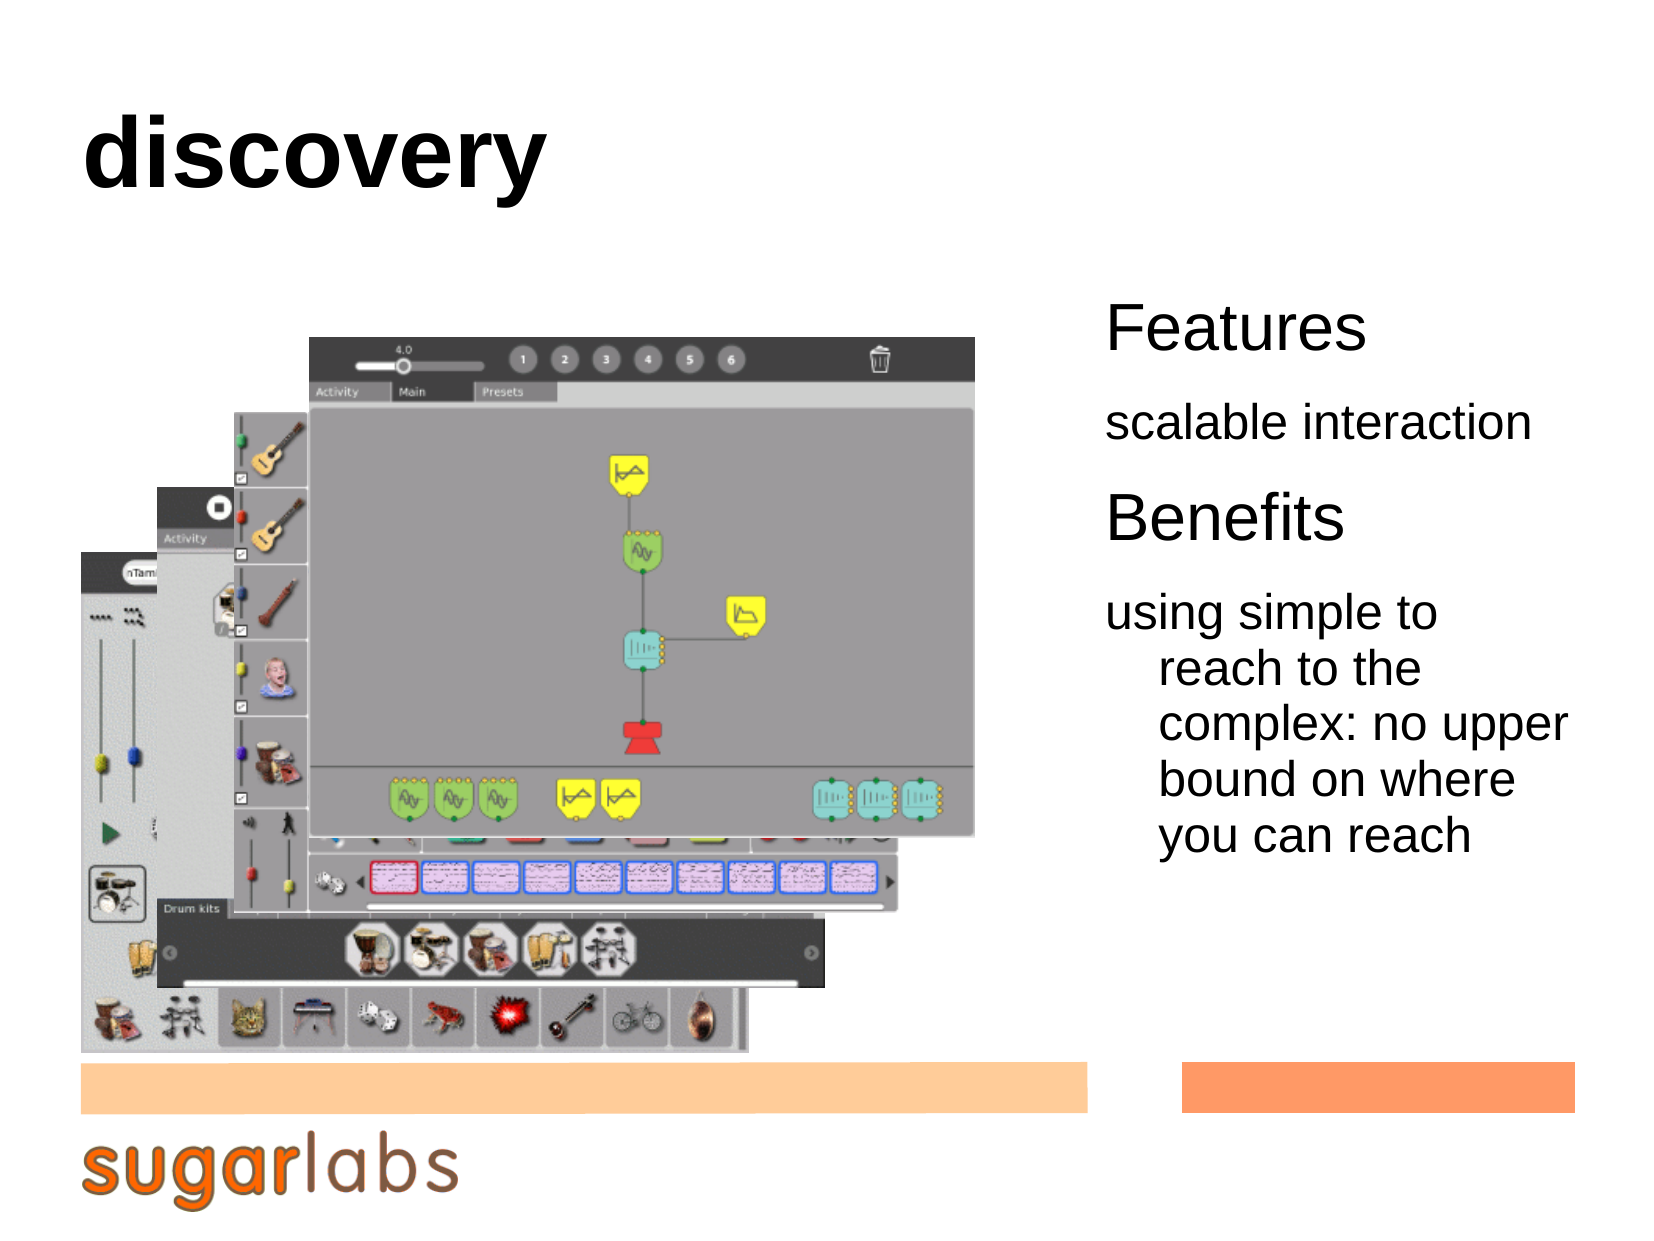

# discovery
Features
scalable interaction
Benefits
using simple to reach to the complex: no upper bound on where you can reach